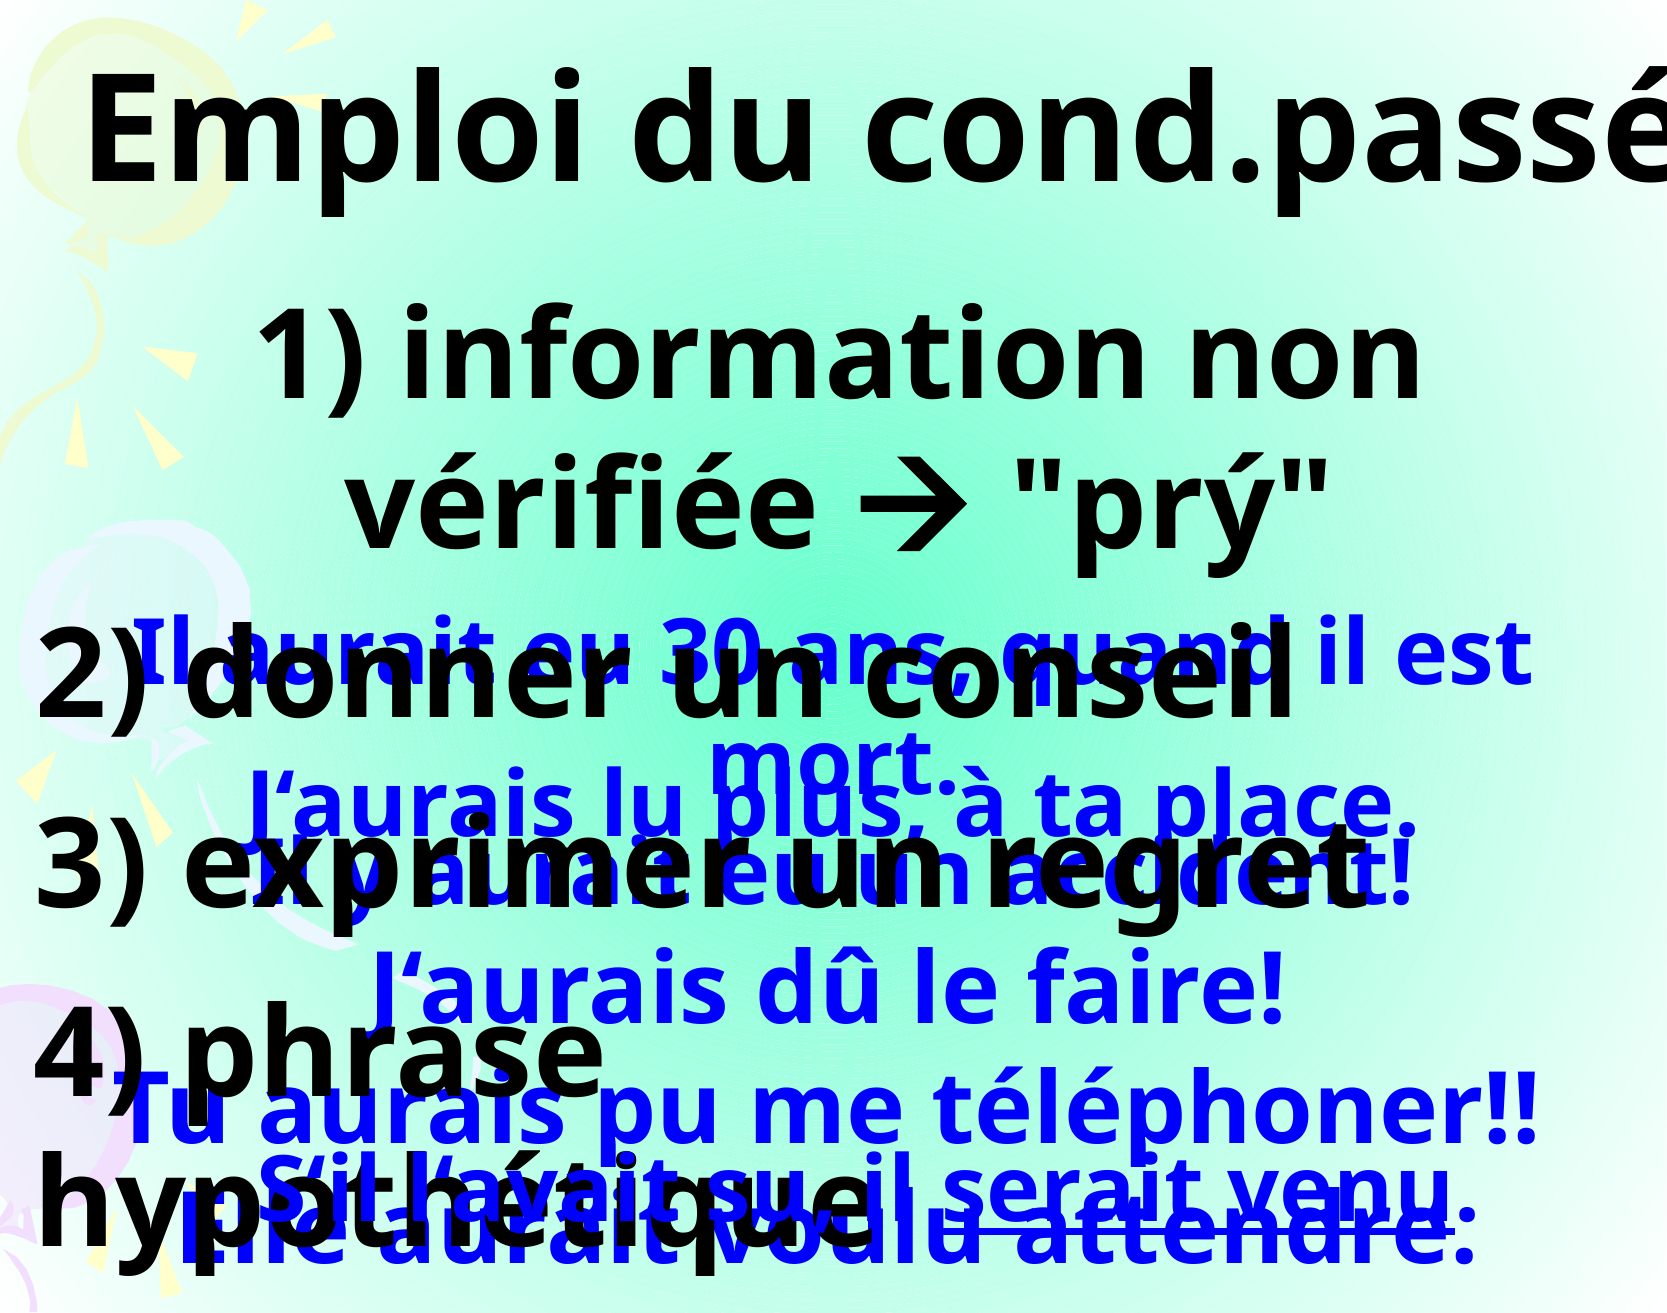

Emploi du cond.passé
1) information non vérifiée  "prý"
Il aurait eu 30 ans, quand il est mort.
Il y aurait eu un accident!
2) donner un conseil
J‘aurais lu plus, à ta place.
3) exprimer un regret
J‘aurais dû le faire!
Tu aurais pu me téléphoner!!
Elle aurait voulu attendre.
4) phrase hypothétique
S‘il l‘avait su, il serait venu.